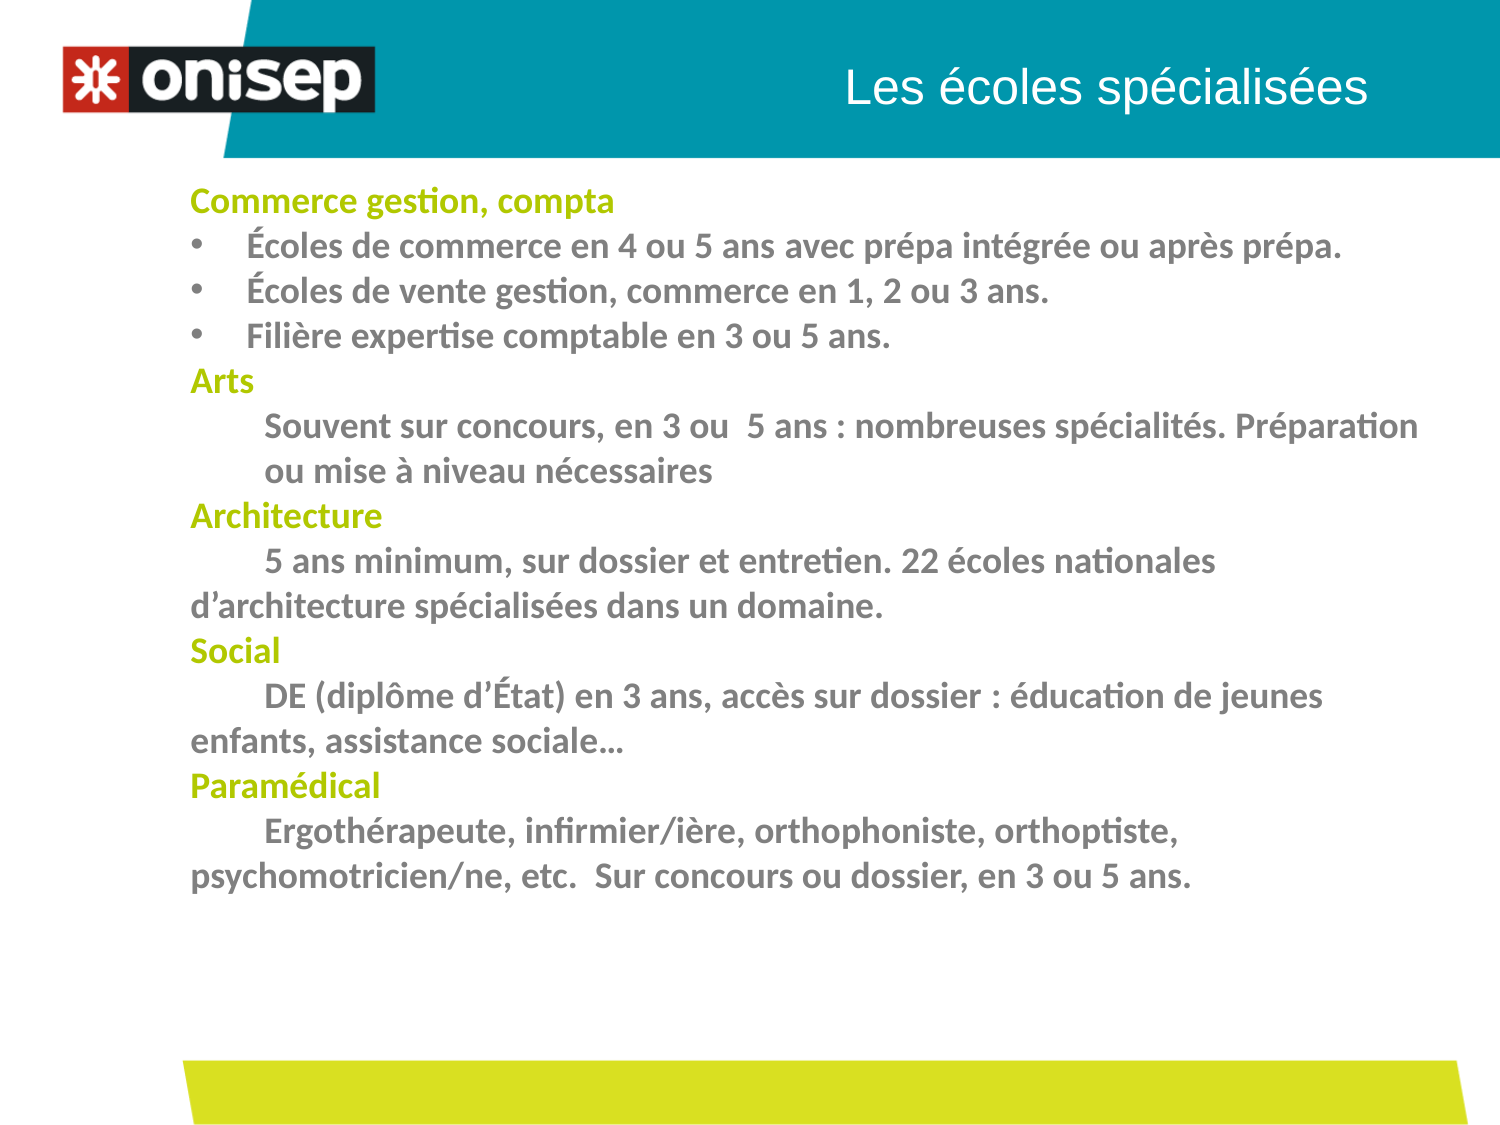

Les écoles spécialisées
Commerce gestion, compta
Écoles de commerce en 4 ou 5 ans avec prépa intégrée ou après prépa.
Écoles de vente gestion, commerce en 1, 2 ou 3 ans.
Filière expertise comptable en 3 ou 5 ans.
Arts
	Souvent sur concours, en 3 ou  5 ans : nombreuses spécialités. Préparation 	ou mise à niveau nécessaires
Architecture
	5 ans minimum, sur dossier et entretien. 22 écoles nationales 	d’architecture spécialisées dans un domaine.
Social
	DE (diplôme d’État) en 3 ans, accès sur dossier : éducation de jeunes 	enfants, assistance sociale…
Paramédical
	Ergothérapeute, infirmier/ière, orthophoniste, orthoptiste, 	psychomotricien/ne, etc. Sur concours ou dossier, en 3 ou 5 ans.